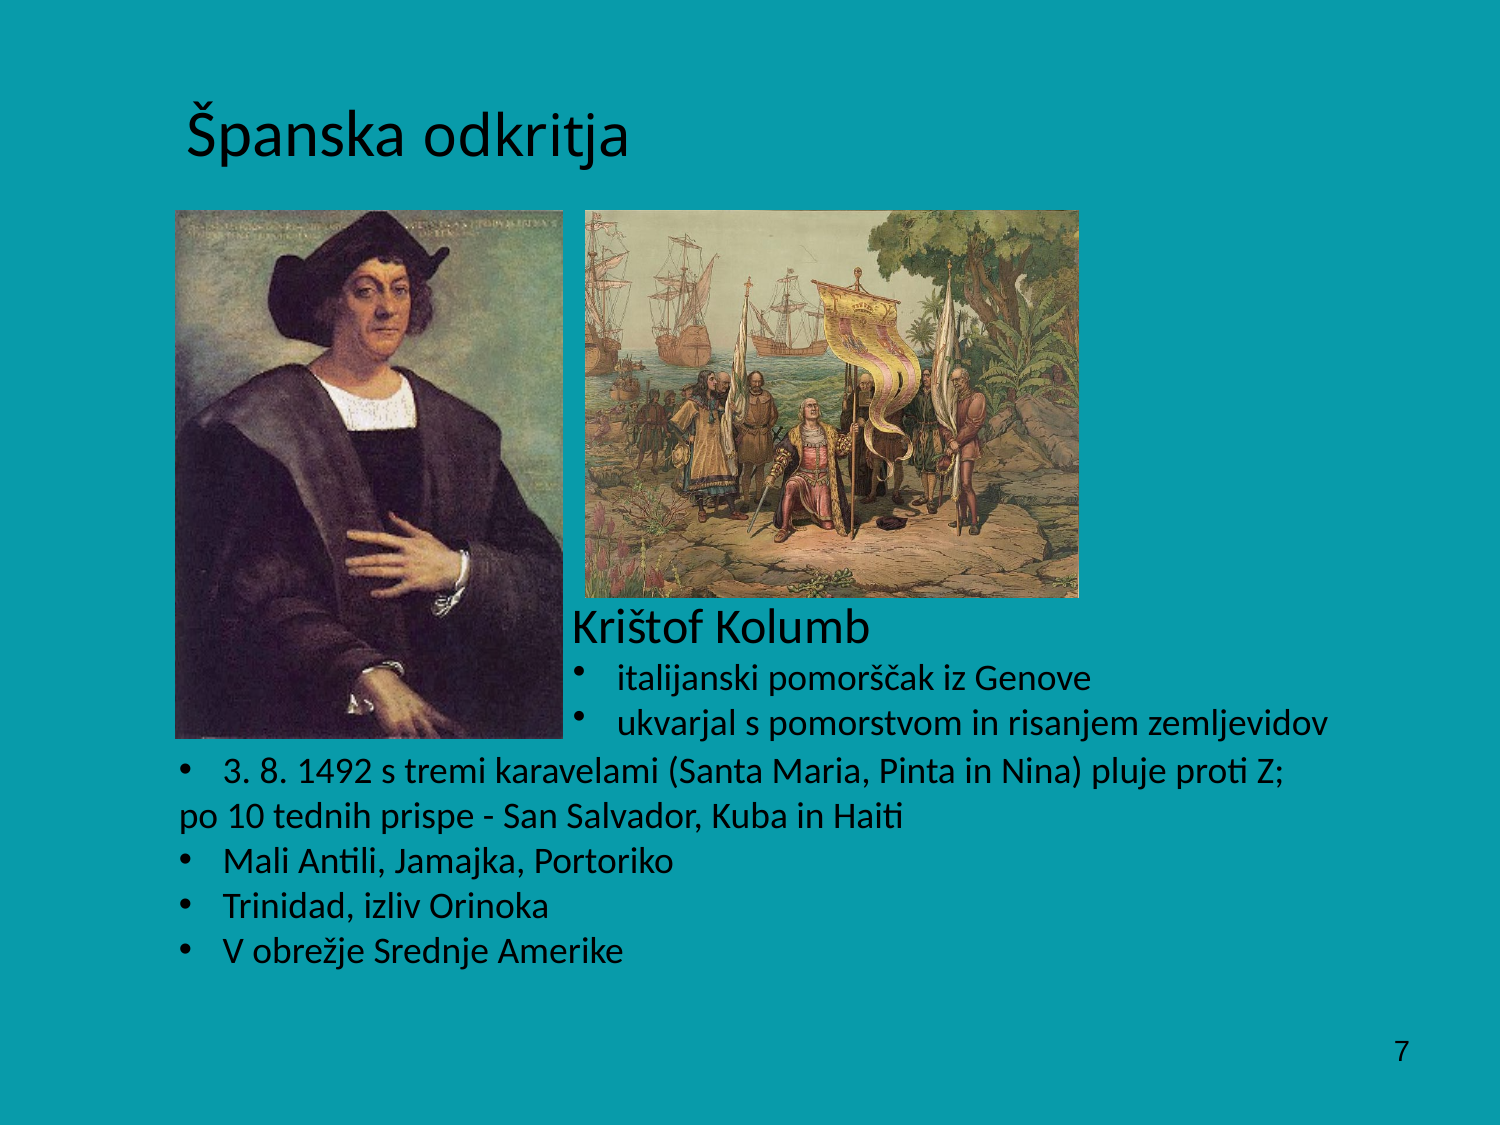

Španska odkritja
Krištof Kolumb
 italijanski pomorščak iz Genove
 ukvarjal s pomorstvom in risanjem zemljevidov
 3. 8. 1492 s tremi karavelami (Santa Maria, Pinta in Nina) pluje proti Z;
po 10 tednih prispe - San Salvador, Kuba in Haiti
 Mali Antili, Jamajka, Portoriko
 Trinidad, izliv Orinoka
 V obrežje Srednje Amerike